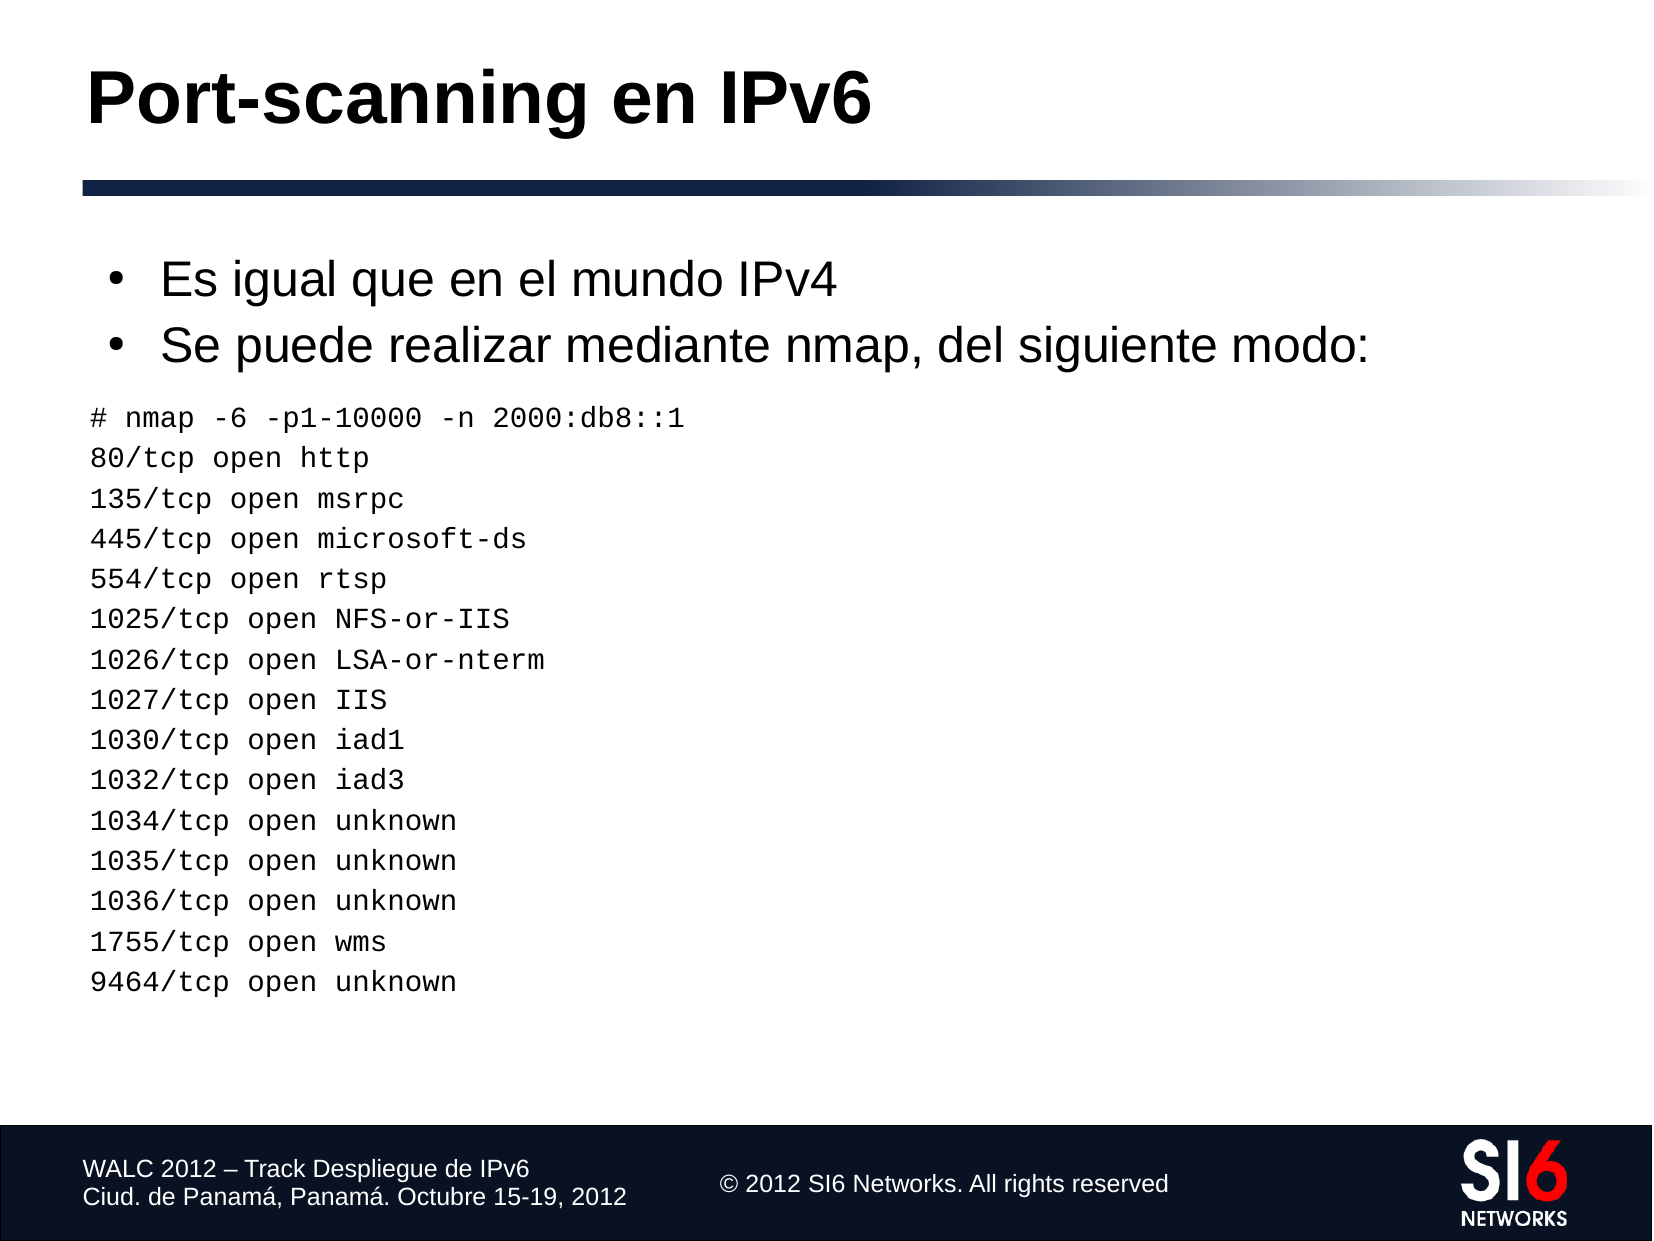

# Port-scanning en IPv6
Es igual que en el mundo IPv4
Se puede realizar mediante nmap, del siguiente modo:
# nmap -6 -p1-10000 -n 2000:db8::1
80/tcp open http
135/tcp open msrpc
445/tcp open microsoft-ds
554/tcp open rtsp
1025/tcp open NFS-or-IIS
1026/tcp open LSA-or-nterm
1027/tcp open IIS
1030/tcp open iad1
1032/tcp open iad3
1034/tcp open unknown
1035/tcp open unknown
1036/tcp open unknown
1755/tcp open wms
9464/tcp open unknown
Congreso de Seguridad en Computo 2011